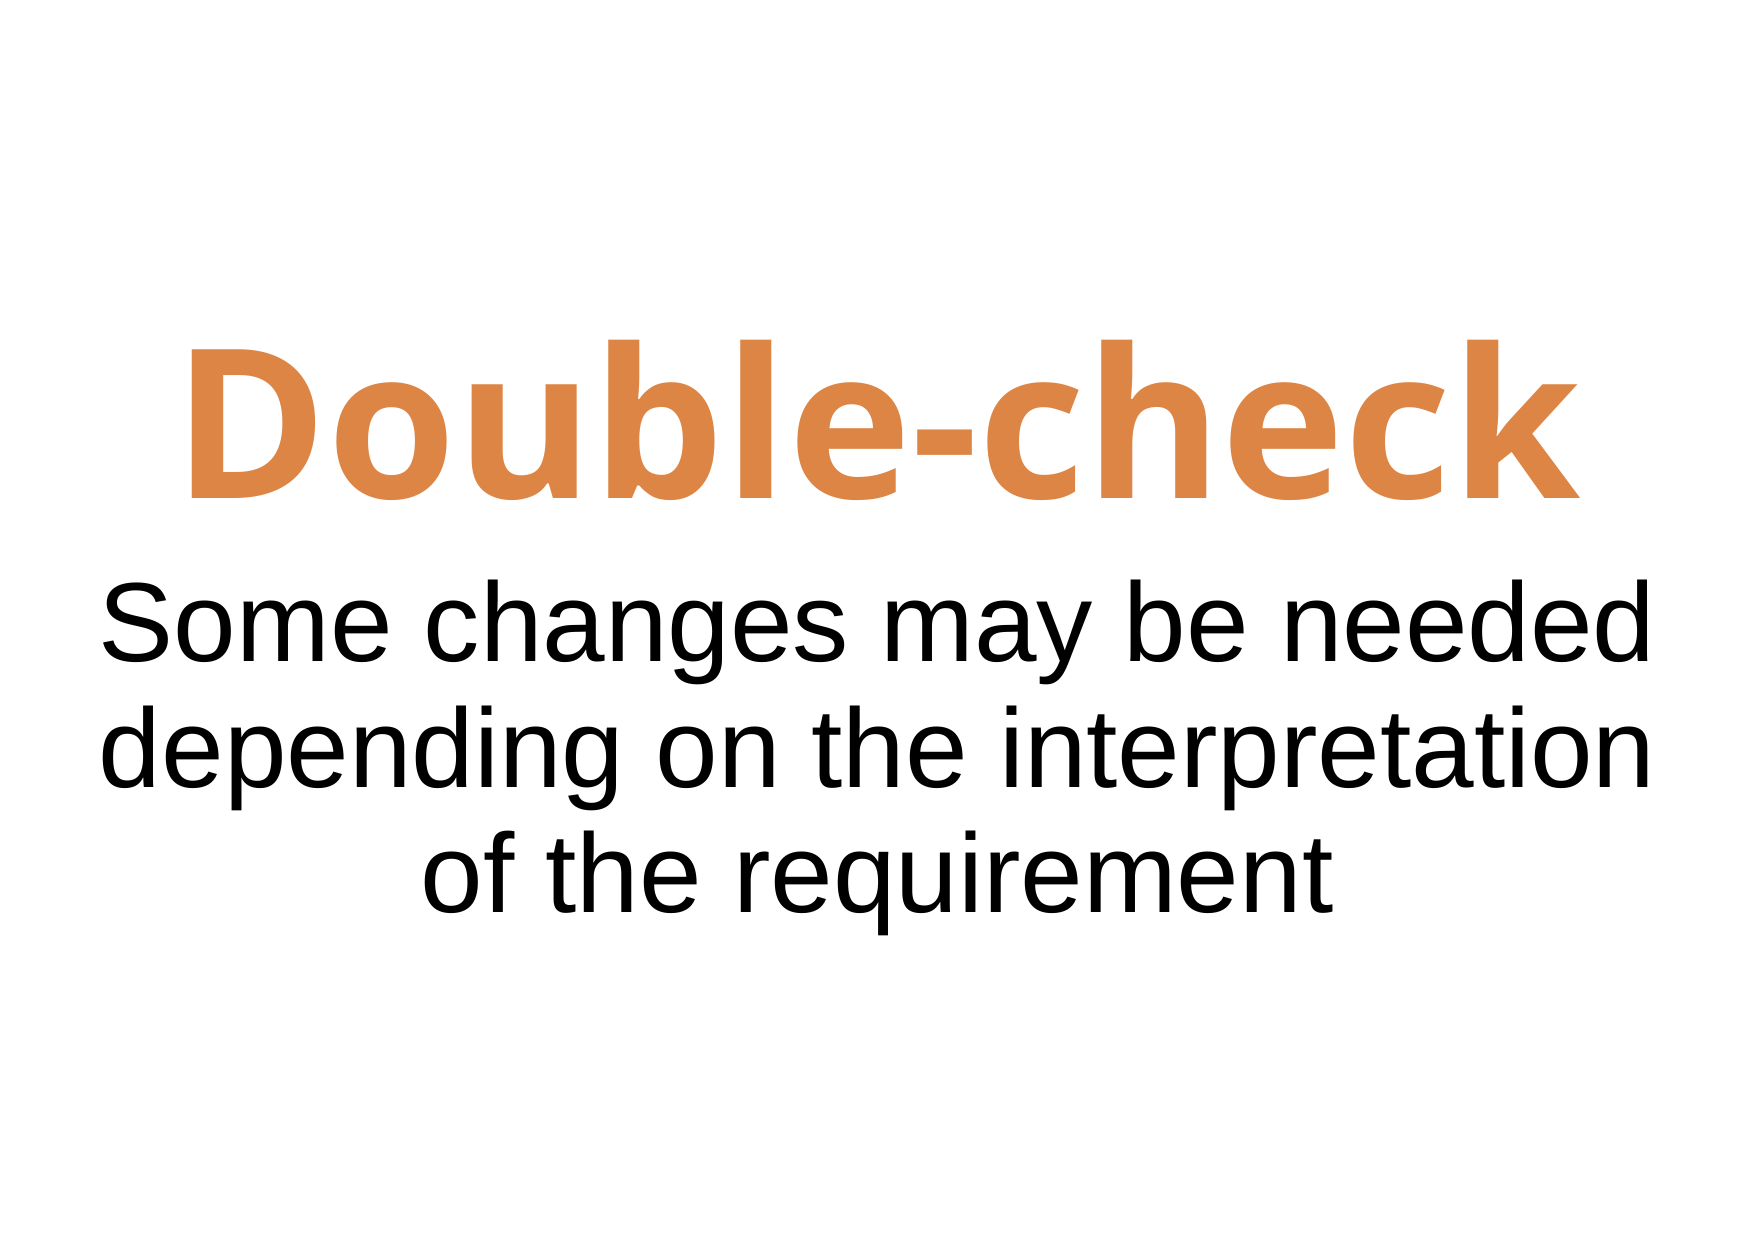

# Double-check
Some changes may be needed depending on the interpretation of the requirement